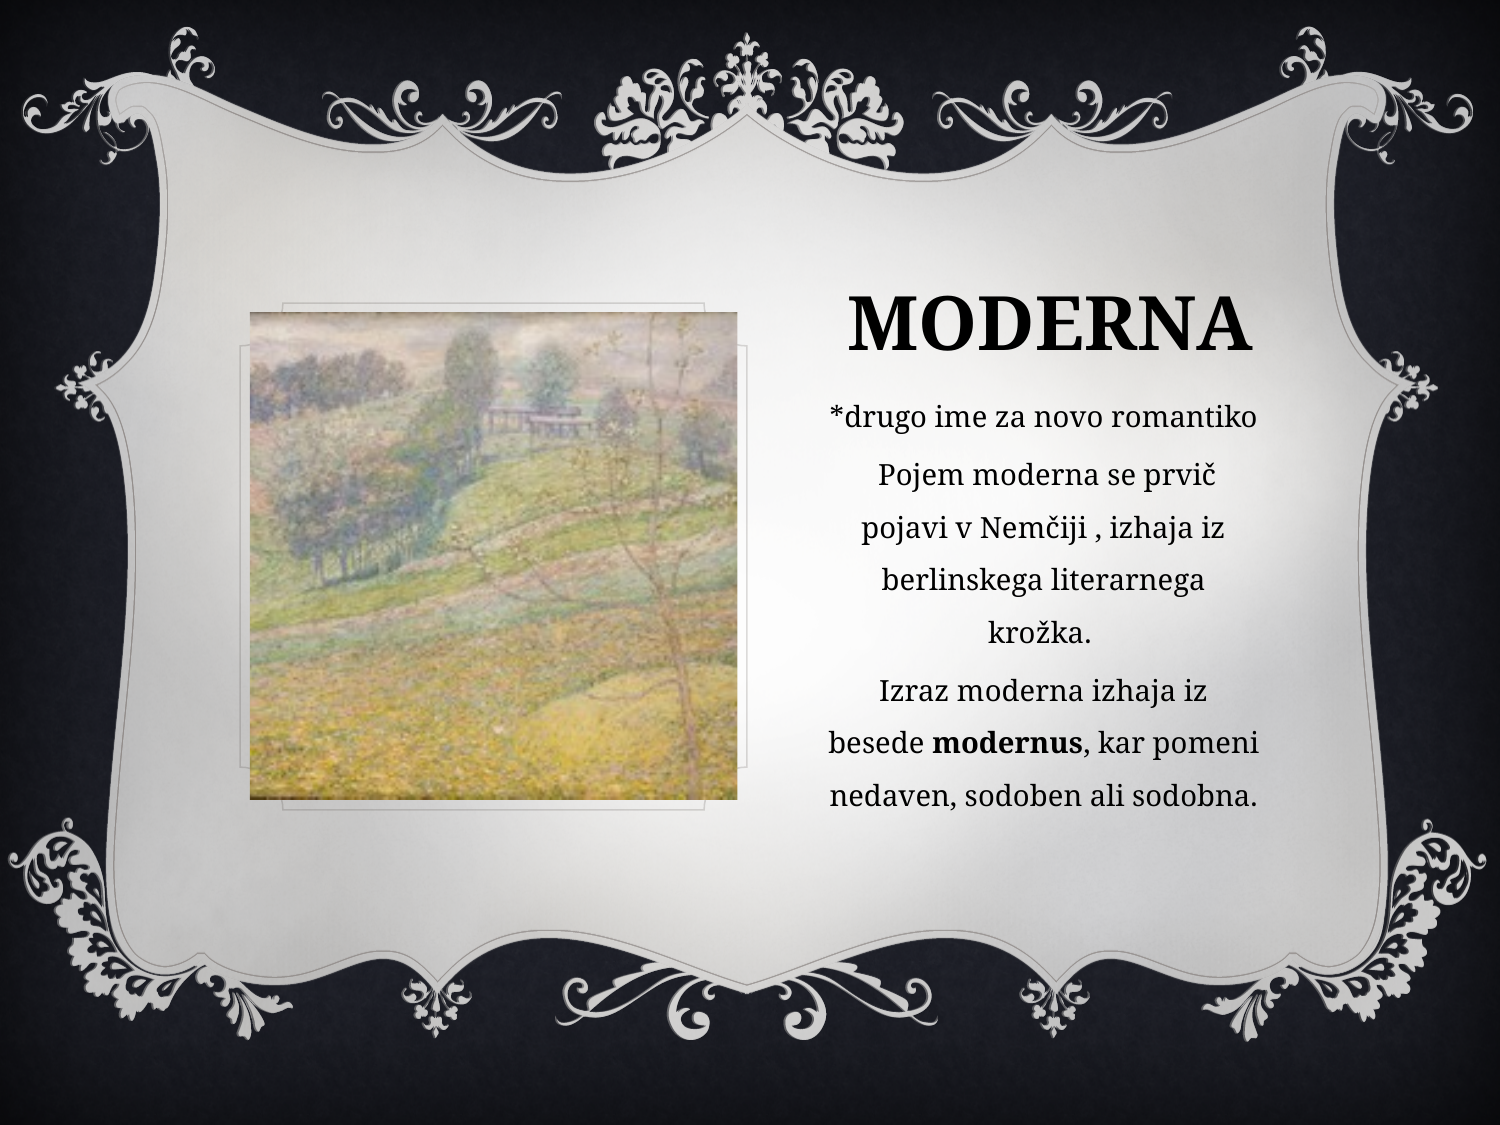

# Moderna
*drugo ime za novo romantiko
 Pojem moderna se prvič pojavi v Nemčiji , izhaja iz berlinskega literarnega krožka.
Izraz moderna izhaja iz besede modernus, kar pomeni nedaven, sodoben ali sodobna.